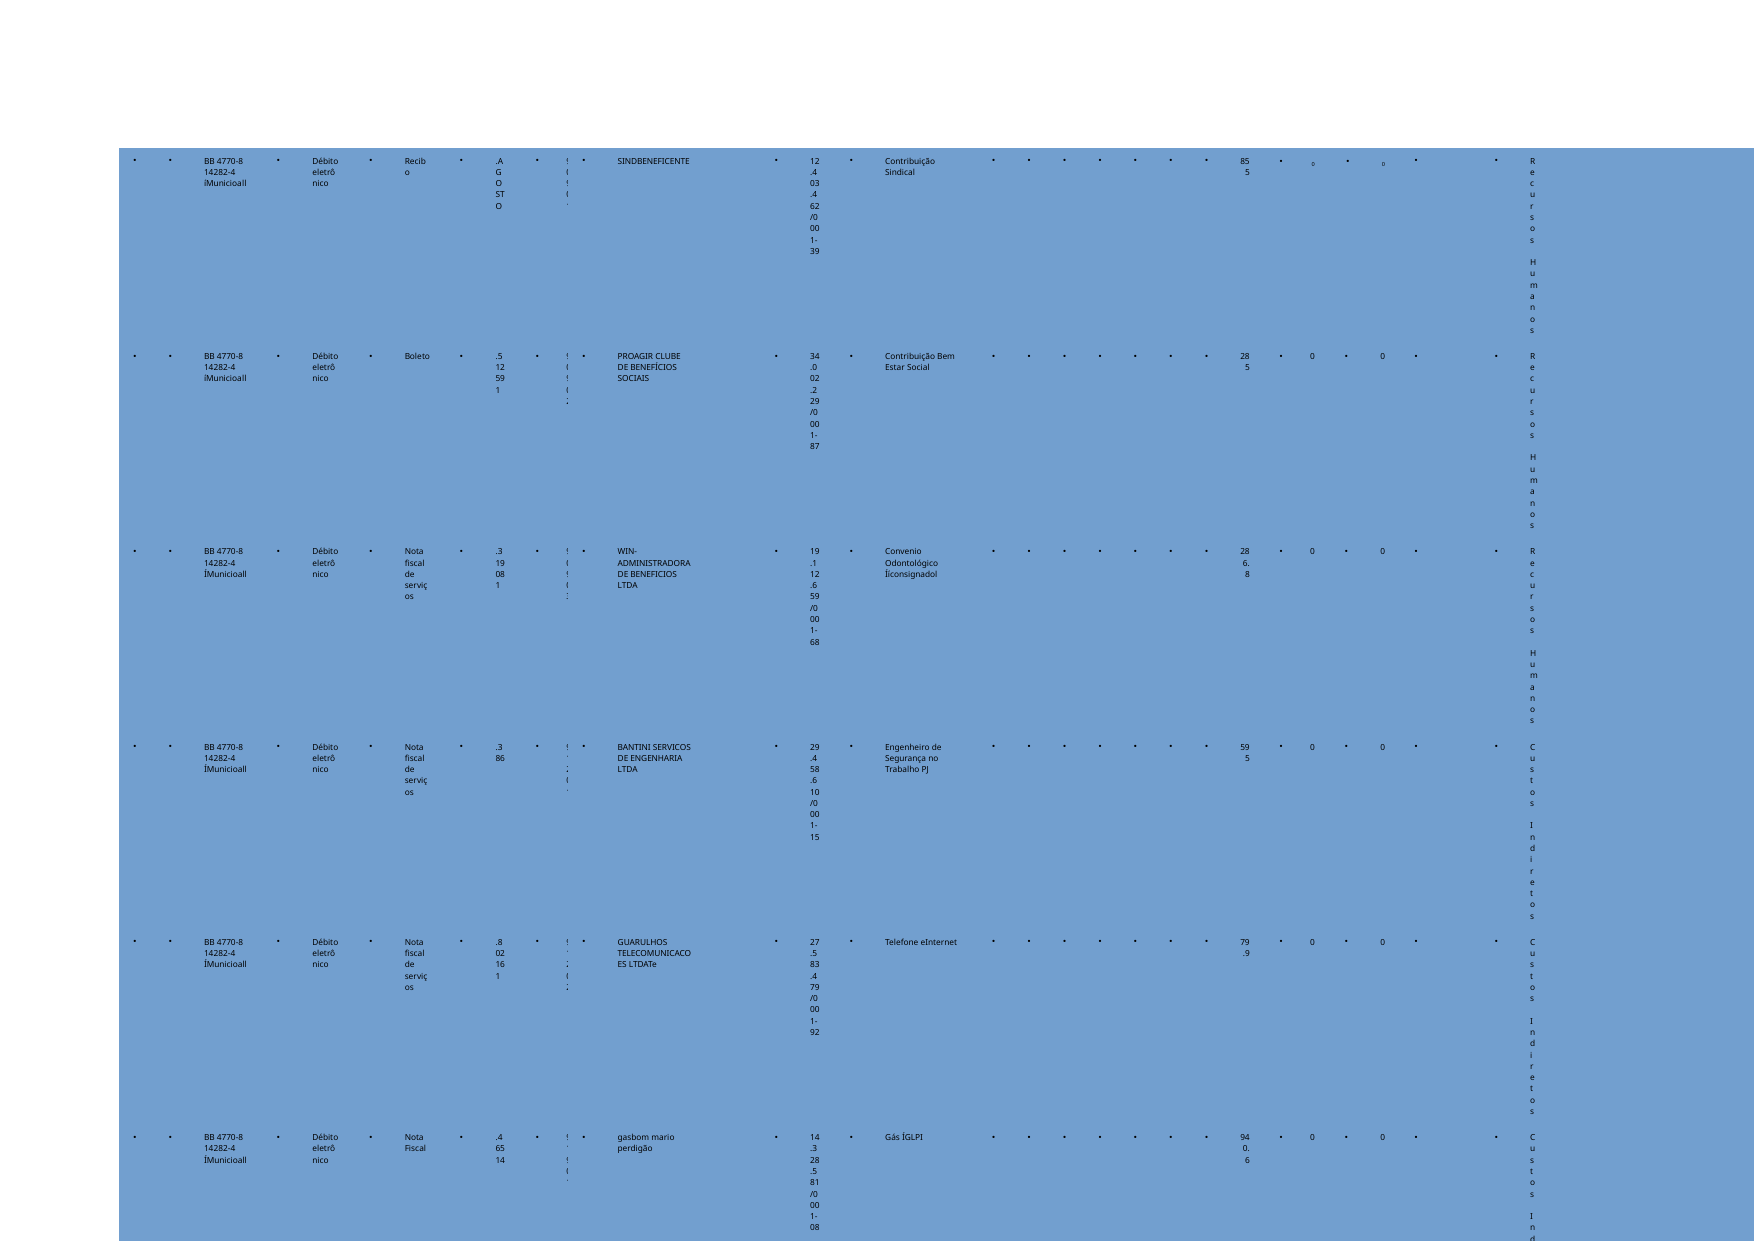

| 1315479 | BB 4770-8 14282-4 íMunicioall | | Débito eletrônico | | Recibo | | .AGOSTO | 90901 | SINDBENEFICENTE | | 12.403.462/0001-39 | | Contribuição Sindical | 30 | /08/20 | 22 | 09/0 | 9/20 | 22 | 855 | 0 | 0 | 855 | | Recursos Humanos | | |
| --- | --- | --- | --- | --- | --- | --- | --- | --- | --- | --- | --- | --- | --- | --- | --- | --- | --- | --- | --- | --- | --- | --- | --- | --- | --- | --- | --- |
| 1315501 | BB 4770-8 14282-4 íMunicioall | | Débito eletrônico | | Boleto | | .512591 | 90902 | PROAGIR CLUBE DE BENEFÍCIOS SOCIAIS | | 34.002.229/0001-87 | | Contribuição Bem Estar Social | 30 | /08/20 | 22 | 09/0 | 9/20 | 22 | 285 | 0 | 0 | 285 | | Recursos Humanos | | |
| 1315523 | BB 4770-8 14282-4 ÍMunicioall | | Débito eletrônico | | Nota fiscal de serviços | | .319081 | 90903 | WIN-ADMINISTRADORA DE BENEFICIOS LTDA | | 19.112.659/0001-68 | | Convenio Odontológico Ííconsignadol | 02 | /09/20 | 22 | 09/0 | 9/20 | 22 | 286.8 | 0 | 0 | 286.8 | | Recursos Humanos | | |
| 1315528 | BB 4770-8 14282-4 ÍMunicioall | | Débito eletrônico | | Nota fiscal de serviços | | .386 | 91201 | BANTINI SERVICOS DE ENGENHARIA LTDA | | 29.458.610/0001-15 | | Engenheiro de Segurança no Trabalho PJ | 06 | /09/20 | 22 | 12/0 | 9/20 | 22 | 595 | 0 | 0 | 595 | | Custos Indiretos | | |
| 1315533 | BB 4770-8 14282-4 ÍMunicioall | | Débito eletrônico | | Nota fiscal de serviços | | .802161 | 91202 | GUARULHOS TELECOMUNICACOES LTDATe | | 27.583.479/0001-92 | | Telefone eInternet | 12 | /09/20 | 22 | 12/0 | 9/20 | 22 | 79.9 | 0 | 0 | 79.9 | | Custos Indiretos | | |
| 1315541 | BB 4770-8 14282-4 ÍMunicioall | | Débito eletrônico | | Nota Fiscal | | .46514 | 91901 | gasbom mario perdigão | | 14.328.581/0001-08 | | Gás ÍGLPI | 30 | /08/20 | 22 | 19/0 | 9/20 | 22 | 940.6 | 0 | 0 | 940.6 | | Custos Indiretos | | |
| 1315550 | BB 4770-8 14282-4 ÍMunicioall | | Débito eletrônico | | Recibo | | .AGOSTO | 90203 | ADELIA SANTOS DE ALMEIDA | 143.730.248-39 | | | Locação de Imóvel PF | 02 | /09/20 | 22 | 02/0 | 9/20 | 22 | 4.123.63 | 0 | 0 | 4.123.63 | | Locação | | |
| 1315558 | BB 4770-8 14282-4 ÍMunicioall | | Débito eletrônico | | Darf | | .AGOSTO | 91903 | Secretaria da Receita Federal | | 00.394.460/0058-87 | | IRRF s/ Proventos | 31 | /08/20 | 22 | 19/0 | 9/20 | 22 | 2.375.72 | 0 | 0 | 2.375.72 | | Recursos Humanos | | |
| 1315570 | BB 4770-8 14282-4 ÍMunicioall | | Débito eletrônico | | Boleto | | .582701 | 91904 | GUARULHOS TELECOMUNICACOES LTDATe | | 27.583.479/0001-92 | | Telefone eInternet | 01 | /09/20 | 22 | 19/0 | 9/20 | 22 | 39.9 | 0 | 0 | 39.9 | | Custos Indiretos | | |
| 1315583 | BB 4770-8 14282-4 ÍMunicioall | | Débito eletrônico | | Darf | | .AGOSTO | 92201 | Secretaria da Receita Federal | | 00.394.460/0058-87 | | PIS s/ Salários | 31 | /08/20 | 22 | 22/0 | 9/20 | 22 | 500.25 | 0 | 0 | 500.25 | | Recursos Humanos | | |
| 1315626 | BB 4770-8 14282-4 ÍMunicioall | | Débito eletrônico | | Nota Fiscal | | .2254 | 28433 | MARCOS ANTONIO LIRA PAZ | | 14.924.312/0001-04 | | Higiene e Limpeza | 23 | /09/20 | 22 | 23/0 | 9/20 | 22 | 5.070.87 | 0 | 0 | 5.070.87 | | Custos Indiretos | | |
| 1315629 | BB 4770-8 14282-4 ÍMunicioall | | Débito eletrônico | | Guia outras | | .SETEMBRO | 92601 | Prefeitura de Guarulhos | | 46.319.000/0001-50 | | Imposto Predial e Territorial Urbano | 26 | /09/20 | 22 | 26/0 | 9/20 | 22 | 815.13 | 0 | 0 | 815.13 | | Locação | | |
| 1315639 | BB 4770-8 14282-4 ÍMunicioall | | Débito eletrônico | | Nota fiscal de serviços | | .393713 | 92701 | - le. pa"" | Bra"il "eni. " e merio SA | | 69.034.668/0001-56 | | Vale Alimentação/Refeição Íempregadosl | 27 | /09/20 | 22 | 27/0 | 9/20 | 22 | 3.040.00 | 0 | 0 | 3.040.00 | | Recursos Humanos | | |
| 1315645 | BB 4770-8 14282-4 ÍMunicioall | | Débito eletrônico | | | | | | GUARUPASS - ASSOCIACAO DAS CONCESSIONARIAS DE TRANSPORTE URBANO DE PASSAGEIROS DE GUARULHOS E REGIAO | | 74.504.937/0001-30 | | Auxilio/Vale Transporte | 27/09/2022 | | | 27/09/2022 | | | | | | | | Recursos Humanos | | |
| 1315654 | BB 4770-8 14282-4 ÍMunic | ioall | | ito eletrônico | Nota fiscal de serviços | | 332 | 00-01 | YaRa DaNT's sOCIEE-EE INDIVIDUAL DE ADVOCACIA | | 30.740.465/0001-40 | | 'd gad lai PI | 23/09/2022 | | | 28/09/2022 | | | 1.000.00 | 0 | 0 | 1.000.00 | | Custos Indiretos | | |
| 1315691 | BB 4770-8 14282-4 ÍMunic | ioall | Déb | ito eletrônico | Hole | | .SETEMBRO | 64273 | BRUNA MAIA FRANCO | 466.219.428-85 | | | Professor iai I ifolhai | | /09/2022 | | 30/09/2022 | | | 2.241.40 | 0 | 0 | 2.241.40 | | Recursos Humanos | | FOLHA DE PAGAMENTO SETEMBRO |
| 1315695 | BB 4770-8 14282-4 ÍMunic | ioall | Déb | ito eletrônico | Hole | ite | .SETEMBRO | 64273 | CARLA NATHALY ALVES DA SILVA SANTANA | 080.076.854-05 | | | Assistente Administrativo Ífolhal | | /09/2022 | | 30/09/2022 | | | 1.793.97 | 0 | 0 | 1.793.97 | | Recursos Humanos | | |
| 1315701 | BB 4770-8 14282-4 ÍMunic | ioall | Déb | ito eletrônico | Holer | ite | .SETEMBRO | 64273 | FABIANA LEROS ROCHA | 328.609.458-73 | | | Professor iai I ifolhai | | /09/2022 | | 30/09/2022 | | | 2.241.40 | 0 | 0 | 2.241.40 | | Recursos Humanos | | |
| 1315709 | BB 4770-8 14282-4 ÍMunic | ioall | Déb | ito eletrônico | Holer | ite | .SETEMBRO | 64273 | FABIANA OUIRINO DA SILVA | 377.792.128-90 | | | Diretor ifolhai | | /09/2022 | | 30/09/2022 | | | 5.330.61 | 0 | 0 | 5.330.61 | | Recursos Humanos | | |
| 1315713 | BB 4770-8 14282-4 ÍMunic | ioall | Déb | ito eletrônico | Holer | ite | .SETEMBRO | 64273 | FABIANE SOUZA ASSIS DOS SANTOS | 423.559.788-40 | | | Professor iai I ifolhai | | /09/2022 | | 30/09/2022 | | | 2.241.40 | 0 | 0 | 2.241.40 | | Recursos Humanos | | |
| 1315718 | BB 4770-8 14282-4 ÍMunic | ioall | Déb | ito eletrônico | Holer | ite | .SETEMBRO | 64273 | JAOUELINE SOARES MAGALHAES | 335.896.028-56 | | | Auxiliar de Cozinha ifolhal | | /09/2022 | | 30/09/2022 | | | 1.449.30 | 0 | 0 | 1.449.30 | | Recursos Humanos | | |
| 1315722 | BB 4770-8 14282-4 ÍMunic | ioall | Déb | ito eletrônico | Holer | ite | .SETEMBRO | 64273 | JESSICA DE LIMA RODRIGUES | 408.562.468-75 | | | Professor iai I ifolhai | | /09/2022 | | 30/09/2022 | | | 2.241.40 | 0 | 0 | 2.241.40 | | Recursos Humanos | | |
| 1315728 | BB 4770-8 14282-4 ÍMunic | ioall | Déb | ito eletrônico | Holer | ite | .SETEMBRO | 64273 | JESSICA VIEIRA POLTRONIERI | 388.700.928-28 | | | C rdenad r Pedag gi o ifolhai | | /09/2022 | | 30/09/2022 | | | 2.446.53 | 0 | 0 | 2.446.53 | | Recursos Humanos | | |
| 1315731 | BB 4770-8 14282-4 ÍMunic | ioall | Déb | ito eletrônico | Holer | ite | .SETEMBRO | 64273 | JESSYCA MARIA GARCIA DE ARAUJO | 334.633.908-41 | | | Professor iai I ifolhai | | /09/2022 | | 30/09/2022 | | | 2.241.40 | 0 | 0 | 2.241.40 | | Recursos Humanos | | |
| 1315735 | BB 4770-8 14282-4 ÍMunic | ioall | Déb | ito eletrônico | Holer | ite | .SETEMBRO | 64273 | JULIA MARIA DE ANDRADE MATOS | 040.224.955-02 | | | Professoriai I ifolhai | | /09/2022 | | 30/09/2022 | | | 657.09 | 0 | 0 | 657.09 | | Recursos Humanos | | |
| 1315738 | BB 4770-8 14282-4 ÍMunic | ioall | Déb | ito eletrônico | Holer | ite | .SETEMBRO | 64273 | LAIS ARAUJO DA SILVA | 465.571.368-28 | | | Professoriai I ifolhai | | /09/2022 | | 30/09/2022 | | | 2.241.40 | 0 | 0 | 2.241.40 | | Recursos Humanos | | |
| 1315749 | BB 4770-8 14282-4 ÍMunic | ioall | Déb | ito eletrônico | Holer | ite | .SETEMBRO | 64273 | MARIA AUDENICE DOS SANTOS | 333.865.838-90 | | | Cozinheiroi ai ifolhai | | /09/2022 | | 30/09/2022 | | | 1.577.84 | 0 | 0 | 1.577.84 | | Recursos Humanos | | |
| 1315764 | BB 4770-8 14282-4 ÍMunic | ioall | Déb | ito eletrônico | Holer | ite | .SETEMBRO | 64273 | MARTA LOPES RODRIGUES | 908.150.844-04 | | | Auxiliar de Limpeza ifolhai | | /09/2022 | | 30/09/2022 | | | 1.156.38 | 0 | 0 | 1.156.38 | | Recursos Humanos | | |
| 1315769 | BB 4770-8 14282-4 ÍMunic | ioall | Déb | ito eletrônico | Holer | ite | .SETEMBRO | 64273 | RAISSA ALVES DE SOUSA | 464.018.508-17 | | | Professor iai I ifolhai | | /09/2022 | | 30/09/2022 | | | 2.241.40 | 0 | 0 | 2.241.40 | | Recursos Humanos | | |
| 1315774 | BB 4770-8 14282-4 ÍMunic | ioall | Déb | ito eletrônico | Holer | ite | .SETEMBRO | 64273 | SANDRA FELIX DOS SANTOS | 245.621.848-50 | | | Professoriai I ifolhai | | /09/2022 | | 30/09/2022 | | | 2.241.40 | 0 | 0 | 2.241.40 | | Recursos Humanos | | |
| 1315778 | BB 4770-8 14282-4 ÍMunic | ioall | Déb | ito eletrônico | Holer | ite | .SETEMBRO | 64273 | SUELI DO NASCIMENTO FERREIRA | 447.358.958-76 | | | Auxiliar de Limpeza ifolhai | | /09/2022 | | 30/09/2022 | | | 1.156.38 | 0 | 0 | 1.156.38 | | Recursos Humanos | | |
| 1315852 | BB 4770-8 14282-4 ÍMunic | ioall | Déb | ito eletrônico | Holer | ite | .SETEMBRO | 64273 | TATIANE PEREIRA DA SILVA SANTOS | 343.326.668-95 | | | Professor iai I ifolhai | | /09/2022 | | 30/09/2022 | | | 2.241.40 | 0 | 0 | 2.241.40 | | Recursos Humanos | | |
| 1315853 | BB 4770-8 14282-4 ÍMunic | ioall | Déb | ito eletrônico | Holer | ite | .SETEMBRO | 64273 | VANESSA RIBEIRO HERNANDES DOS SANTO | 298.800.078-67 | | | Professoriai I ifolhai | | /09/2022 | | 30/09/2022 | | | 2.241.40 | 0 | 0 | 2.241.40 | | Recursos Humanos | | |
| 1315856 | BB 4770-8 14282-4 ÍMunic | ioall | Déb | ito eletrônico | Holer | ite | .SETEMBRO | 64273 | VANIA DA SILVA SANTOS TENORIO | 336.608.458-84 | | | Professoriai I ifolhai | | /09/2022 | | 30/09/2022 | | | 2.241.40 | 0 | 0 | 2.241.40 | | Recursos Humanos | | |
| 1315859 | BB 4770-8 14282-4 ÍMunic | ioall | Déb | ito eletrônico | Holer | ite | .SETEMBRO | 64273 | VERONICA SABINO FEITOSA | 346.500.288-17 | | | Professoriai I ifolhai | | /09/2022 | | 30/09/2022 | | | 2.241.40 | 0 | 0 | 2.241.40 | | Recursos Humanos | | |
| 1315862 | BB 4770-8 14282-4 ÍMunicioall | | Débito eletrônico | | Fatura | | .AGOSTO | 93001 | CIA DE SANEAMENTO BASICO DO ESTADO DE SAO PAULO SABESP | | 43.776.517/0001-80 | | Agua e Esgoto | 02/09/2022 | | | 30/09/2022 | | | 1.917.58 | 0 | 0 | 1.917.58 | | Custos Indiretos | | |
| 1315868 | BB 4770-8 14282-4 ÍMunicioall | | Débito eletrônico | | Nota fiscal de serviços | | .2447 | 93002 | TALENT ASSESSORIA CONTABIL LTDA | | 10.985.260/0001-17 | | Assessoria Contábil Jurídica PJ | 26/09/2022 | | | 30/09/2022 | | | 1.606.00 | 0 | 0 | 1.606.00 | | Custos Indiretos | | |
| 1315876 | BB 4770-8 14282-4 ÍMunicioall | | Débito eletrônico | | Holer | | .AGOSTO | 34564 | BRUNA MAIA FRANCO | 466.219.428-85 | | | Professor iai I ifolhai | 31/08/2022 | | | 01/09/2022 | | | 2.241.40 | 0 | 0 | 2.241.40 | | Recursos Humanos | | FOLHA DE PAGAMENTO AGOSTO |
| 1315883 | BB 4770-8 14282-4 ÍMunicioall | | Débito eletrônico | | Holer | ite | .AGOSTO | 34564 | CARLA NATHALY ALVES DA SILVA SANTANA | 080.076.854-05 | | | Assistente Administrativo ifolhai | 31/08/2022 | | | 01/09/2022 | | | 1.685.49 | 0 | 0 | 1.685.49 | | Recursos Humanos | | |
| 1315888 | BB 4770-8 14282-4 ÍMunicioall | | Débito eletrônico | | Holer | ite | .AGOSTO | 34564 | FABIANA LEROS ROCHA | 328.609.458-73 | | | Professor iai I ifolhai | 31/08/2022 | | | 01/09/2022 | | | 2.241.40 | 0 | 0 | 2.241.40 | | Recursos Humanos | | |
| 1315897 | BB 4770-8 14282-4 ÍMunicioall | | Débito eletrônico | | Hole | ite | .AGOSTO | 4564 | FABIANA OUIRINO DA SILVA | — 792 12 90 | | | Diretor ifolhai | 1 0 2022 | | | 01/09/2022 | | | 5.450.99 | 0 | 0 | 5.450.99 | | Recursos Humanos | | |
| 1315902 | BB 4770-8 14282-4 ÍMunicioall | | Débito eletrônico | | Holer | ite | .AGOSTO | 34564 | FABIANE SOUZA ASSIS DOS SANTOS | 423.559.788-40 | | | Professor iai I ifolhai | 31/08/2022 | | | 01/09/2022 | | | 2.241.40 | 0 | 0 | 2.241.40 | | Recursos Humanos | | |
| 1315907 | BB 4770-8 14282-4 ÍMunicioall | | Débito eletrônico | | Holer | ite | .AGOSTO | 34564 | JAOUELINE SOARES MAGALHAES | 335.896.028-56 | | | Auxiliar de Cozinha ifolhai | 31/08/2022 | | | 01/09/2022 | | | 1.449.30 | 0 | 0 | 1.449.30 | | Recursos Humanos | | |
| 1315918 | BB 4770-8 14282-4 ÍMunicioall | | Débito eletrônico | | Holer | ite | .AGOSTO | 34564 | JESSICA DE LIMA RODRIGUES | 408.562.468-75 | | | Professoriai I ifolhai | 31/08/2022 | | | 01/09/2022 | | | 2.241.40 | 0 | 0 | 2.241.40 | | Recursos Humanos | | |
| 1315923 | BB 4770-8 14282-4 ÍMunicioall | | Débito eletrônico | | Holer | ite | .AGOSTO | 34564 | JESSICA VIEIRA POLTRONIERI | 388.700.928-28 | | | Coordenador Pedagógico ifolhai | 31/08/2022 | | | 01/09/2022 | | | 2.430.68 | 0 | 0 | 2.430.68 | | Recursos Humanos | | |
| 1315926 | BB 4770-8 14282-4 ÍMunicioall | | Débito eletrônico | | Holer | ite | .AGOSTO | 34564 | JESSYCA MARIA GARCIA DE ARAUJO | 334.633.908-41 | | | Professoriai I ifolhai | 31/08/2022 | | | 01/09/2022 | | | 2.241.40 | 0 | 0 | 2.241.40 | | Recursos Humanos | | |
| 1315932 | BB 4770-8 14282-4 ÍMunicioall | | Débito eletrônico | | Holer | ite | .AGOSTO | 34564 | LAIS ARAUJO DA SILVA | 465.571.368-28 | | | Professoriai I ifolhai | 31/08/2022 | | | 01/09/2022 | | | 2.241.40 | 0 | 0 | 2.241.40 | | Recursos Humanos | | |
| 1315939 | BB 4770-8 14282-4 ÍMunicioall | | Débito eletrônico | | Holer | ite | .AGOSTO | 34564 | MARIA AUDENICE DOS SANTOS | 333.865.838-90 | | | Cozinheiroi ai ifolhai | 31/08/2022 | | | 01/09/2022 | | | 1.481.82 | 0 | 0 | 1.481.82 | | Recursos Humanos | | |
| 1315941 | BB 4770-8 14282-4 ÍMunicioall | | Débito eletrônico | | Holer | ite | .AGOSTO | 34564 | MARTA LOPES RODRIGUES | 908.150.844-04 | | | Auxiliar de Limpeza ifolhai | 31/08/2022 | | | 01/09/2022 | | | 1.156.38 | 0 | 0 | 1.156.38 | | Recursos Humanos | | |
| 1315949 | BB 4770-8 14282-4 ÍMunicioall | | Débito eletrônico | | Holer | ite | .AGOSTO | 34564 | RAISSA ALVES DE SOUSA | 464.018.508-17 | | | Professor iai I ifolhai | 31/08/2022 | | | 01/09/2022 | | | 2.241.40 | 0 | 0 | 2.241.40 | | Recursos Humanos | | |
| 1315951 | BB 4770-8 14282-4 ÍMunicioall | | Débito eletrônico | | Holer | ite | .AGOSTO | 34564 | SANDRA FELIX DOS SANTOS | 245.621.848-50 | | | Professoriai I ifolhai | 31/08/2022 | | | 01/09/2022 | | | 2.241.40 | 0 | 0 | 2.241.40 | | Recursos Humanos | | |
| 1315956 | BB 4770-8 14282-4 ÍMunicioall | | Débito eletrônico | | Holer | ite | .AGOSTO | 34564 | SUELI DO NASCIMENTO FERREIRA | 447.358.958-76 | | | Auxiliar de Limpeza ifolhai | 31/08/2022 | | | 01/09/2022 | | | 1.156.38 | 0 | 0 | 1.156.38 | | Recursos Humanos | | |
| 1315985 | BB 4770-8 14282-4 ÍMunicioall | | Débito eletrônico | | Holer | ite | .AGOSTO | 34564 | TATIANE PEREIRA DA SILVA SANTOS | 343.326.668-95 | | | Professor iai I ifolhai | 31/08/2022 | | | 01/09/2022 | | | 2.241.40 | 0 | 0 | 2.241.40 | | Recursos Humanos | | |
| 1315989 | BB 4770-8 14282-4 ÍMunicioall | | Débito eletrônico | | Holer | ite | .AGOSTO | 34564 | VANESSA RIBEIRO HERNANDES DOS SANTO | 298.800.078-67 | | | Professoriai I ifolhai | 31/08/2022 | | | 01/09/2022 | | | 2.241.40 | 0 | 0 | 2.241.40 | | Recursos Humanos | | |
| 1315994 | BB 4770-8 14282-4 ÍMunicioall | | Débito eletrônico | | Holer | ite | .AGOSTO | 34564 | VANIA DA SILVA SANTOS TENORIO | 336.608.458-84 | | | Professoriai I ifolhai | 31/08/2022 | | | 01/09/2022 | | | 2.241.40 | 0 | 0 | 2.241.40 | | Recursos Humanos | | |
| 1315999 | BB 4770-8 14282-4 ÍMunicioall | | Débito eletrônico | | Holer | ite | .AGOSTO | 34564 | VERONICA SABINO FEITOSA | 346.500.288-17 | | | Professoriai I ifolhai | 31/08/2022 | | | 01/09/2022 | | | 2.241.40 | 0 | 0 | 2.241.40 | | Recursos Humanos | | |
| 1316007 | BB 4770-8 14282-4 ÍMunicioall | | Débito eletrônico | | Extrato/Tarifa | | .TARIFA | 160295 | BANCO DO BRASIL SA (Agencia 4770l | | 00.000.000/5797-50 | | Financeira | 02/09/2022 | | | 02/09/2022 | | | 11 | 0 | 0 | 11 | | Custos Indiretos | | |
| 1316010 | BB 4770-8 14282-4 ÍMunicioall | | Débito eletrônico | | Extrato/Tarifa | | .TARIFA. | 160296 | BANCO DO BRASIL SA (Agencia 4770l | | 00.000.000/5797-50 | | Financeira | 02/09/2022 | | | 02/09/2022 | | | 11 | 0 | 0 | 11 | | Custos Indiretos | | |
| 1316015 | BB 4770-8 14282-4 ÍMunicioall | | Débito eletrônico | | Extrato/Tarifa | | .TARIFA.. | 160297 | BANCO DO BRASIL SA (Agencia 4770l | | 00.000.000/5797-50 | | Financeira | 02/09/2022 | | | 02/09/2022 | | | 11 | 0 | 0 | 11 | | Custos Indiretos | | |
| 1316024 | BB 4770-8 14282-4 ÍMunicioall | | Débito eletrônico | | Extrato/Tarifa | | .TARIFA... | 259977 | BANCO DO BRASIL SA (Agencia 4770l | | 00.000.000/5797-50 | | Financeira | 22/09/2022 | | | 22/09/2022 | | | 11 | 0 | 0 | 11 | | Custos Indiretos | | |
| 1316033 | BB 4770-8 14282-4 ÍMunicioall | | Repasse | | | | .REPASSE 3° OUADRIMESTRE | ,4oJ ; | Prefeitura de Guarulhos | | 46.319.000/0001-50 | | | 01/09/2022 | | | 01/09/2022 | | | 9.103.67 | 0 | 0 | | 9.103.67 | | | |
| 1316038 | BB 4770-8 14282-4 ÍMunicioall | | Repasse | | | | .REPASSE 3° OUADRIMESTRE | 51393 | Prefeitura de Guarulhos | | 46.319.000/0001-50 | | | 08/09/2022 | | | 08/09/2022 | | | 127.451.41 | 0 | 0 | | 127.451.41 | | | |
| 1316070 | BB 4770-8 14282-4 ÍMunicioall | | Débito eletrônico | | Nota fiscal de serviços | | 491 | ooono | MTIC TECNOLOGIA. INFORMATICA E SER /I C Os | | 01.630.639/0001-13 | | Manutenção da Unidade Escolar PJ | 22/09/2022 | | | 22/09/2022 | | | 2.800.00 | 0 | 0 | 2.800.00 | | Custos Indiretos | | |
| 1316124 | BB 4770-8 14282-4 ÍMunicioall | | Débito eletrônico | | Guia Inss | | .AGOSTO | 25614 | Secretaria da Receita Federal | | 00.394.460/0058-87 | | iNss Patronal e Empregados | 31/08/2022 | | | 19/09/2022 | | | 17.506.48 | 0 | 0 | 17.506.48 | | Recursos Humanos | | |
| 1316183 | BB 4770-8 14282-4 ÍMunicioall | | Débito eletrônico | | Nota Fiscal | | .500 | 44035 | IID OOIses OOMEROIO DE PaPELaRIa E SERVICOS EIRELI | | 33.142.403/0001-24 | | Materiais Didaticos e Pedagógicos | 20/09/2022 | | | 21/09/2022 | | | 5.002.88 | 0 | 0 | 5.002.88 | | Custos Indiretos | | |
| 1357495 | BB 4770-8 14282-4 ÍMunicioall | | Débito eletrônico | | Pah|r, | | .AGOSTO | 100301 | EDP SAO PAULO DISTRIBUICAO DE ENERGIA S.A. | | 02.302.100/0001-06 | | Energia Elétrica | 29/08/2022 | | | 03/10/2022 | | | SfiOdA | 0 | 0 | SfiOdA | | Custos Indiretos | | |
| 1357527 | BB 4770-8 14282-4 ÍMunicioall | | Débito eletrônico | | Recibo | | .SETEMBRO | 100302 | ADELIA SANTOS DE ALMEIDA | 143.730.248-39 | | | L aç ã le Im vel PF | 30/09/2022 | | | 03/10/2022 | | | 4.123.63 | 0 | 0 | 4.123.63 | | Locação | | |
| 1357542 | BB 4770-8 14282-4 ÍMunicioall | | Débito eletrônico | | Cvrratn | | TARIFA | o 1M | BANCO DO BRASIL SA ÍAgencia 4770l | | 00.000.000/5797-50 | | Financeira | 03/10/2022 | | | 03/10/2022 | | | n | 0 | 0 | n | | Custos Indiretos | JA SE ENCONTRA ANEXADO. 22/03/2023 | .- anexar extrato de conta corrente de outubro. |
| 1357550 | BB 4770-8 14282-4 ÍMunicioall | | Débito eletrônico | | Guia Fgts | | .SETEMBRO | 100701 | CAIXA ECONOMICA FEDERAL - FGTS | | 00.360.305/0 | 001-04 | FGTS - Fundo de Garantia | 30/09/2022 | | | 07/10/2022 | | | 4.057.97 | 0 | 0 | 4.057.97 | | Recursos Humanos | | |
| 1357559 | BB 4770-8 14282-4 ÍMunicioall | | Débito eletrônico | | Recibo | | .SETEMBRO | 101001 | SINDBENEFICENTE | | 12.403.462/0 | 001-39 | Contribuição Sindical | 03/10/2022 | | | 10/10/2022 | | | 900 | 0 | 0 | 900 | | Recursos Humanos | | |
| 1357580 | BB 4770-8 14282-4 ÍMunicioall | | Débito eletrônico | | Nota fiscal de serviços | | .323763 | 101002 | WIN-ADMINISTRADORA DE BENEFICIOS LTDA | | 19.112.659/0 | 001-68 | Convenio Odontológico iiconsignadoi | 03/10/2022 | | | 10/10/2022 | | | 286.8 | 0 | 0 | 286.8 | | Recursos Humanos | | |
| 1357605 | BB 4770-8 14282-4 ÍMunicioall | | Débito eletrônico | | Boleto | | .528984 | 101003 | PROAGIR CLUBE DE BENEFICIOS SOCIAIS | | 34.002.229/0 | 001-87 | Contribuição Bem Estar Social | 28/09/2022 | | | 10/10/2022 | | | 285 | 0 | 0 | 285 | | Recursos Humanos | | |
| 1357615 | BB 4770-8 14282-4 ÍMunicioall | | Débito eletrônico | | Nota fiscal de serviços | | .428 | 101004 | BANTINI SERVICOS DE ENGENHARIA LTDA | | 29.458.610/0 | 001-15 | Engenheiro de Segurança no Trabalho PJ | 05/10/2022 | | | 10/10/2022 | | | 595 | 0 | 0 | 595 | | Custos Indiretos | | |
| 1357629 | BB 4770-8 14282-4 ÍMunicioall | | Débito eletrônico | | Boleto | | .756224 | 101005 | GUARULHOS TELECOMUNICACOES LTDATe | | 27.583.479/0 | 001-92 | | 03/10/2022 | | | 10/10/2022 | | | 76.95 | 0 | 0 | 76.95 | | Custos Indiretos | | |
| 1357641 | BB 4770-8 14282-4 ÍMunicioall | | Débito eletrônico | | Guia Inss | | .09/2022 | 25614 | Secretaria da Receita Federal | | 00.394.460/0 | | INSS Patronal e Empregados | 30/09/2022 | | | 20/10/2022 | | | 17.222.31 | 0 | 0 | 17.222.31 | | Recursos Humanos | | |
| 1357653 | BB 4770-8 14282-4 ÍMunicioall | | Débito eletrônico | | Boleto | | .756226 | 102001 | GUARULHOS TELECOMUNICACOES LTDATe | | 27.583.479/0 | 001-92 | | 03/10/2022 | | | 20/10/2022 | | | 39.9 | 0 | 0 | 39.9 | | Custos Indiretos | | |
| 1357684 | BB 4770-8 14282-4 ÍMunicioall | | Débito eletrônico | | Darf | | .SETEMBRO | 102002 | Secretaria da Receita Federal | | 00.394.460/0 | | IRRF s/ Aluguel PJ | 30/09/2022 | | | 20/10/2022 | | | 376.37 | 0 | 0 | 376.37 | | Locação | | |
| 1357692 | BB 4770-8 14282-4 ÍMunicioall | | Débito eletrônico | | Darf | | .SETEMBRO | 102003 | Secretaria da Receita Federal | | 00.394.460/0 | | IRRF s/ Proventos | 30/09/2022 | | | 20/10/2022 | | | 1.304.04 | 0 | 0 | 1.304.04 | | Recursos Humanos | | |
| 1357700 | BB 4770-8 14282-4 ÍMunicioall | | Débito eletrônico | | Darf | | .SETEMBRO | 102501 | Secretaria da Receita Federal | | 00.394.460/0 | | PIS s/ salários | 30/09/2022 | | | 25/10/2022 | | | 491.22 | 0 | 0 | 491.22 | | Recursos Humanos | | |
| 1357713 | BB 4770-8 14282-4 ÍMunicioall | | Débito eletrônico | | Boleto | | .255017 | 102601 | Prefeitura de Guarulhos | | 46.319.000/0 | 001-50 | Imposto Predial e Territorial Urbano | 26/10/2022 | | | 26/10/2022 | | | 815.13 | 0 | 0 | 815.13 | | Locação | | |